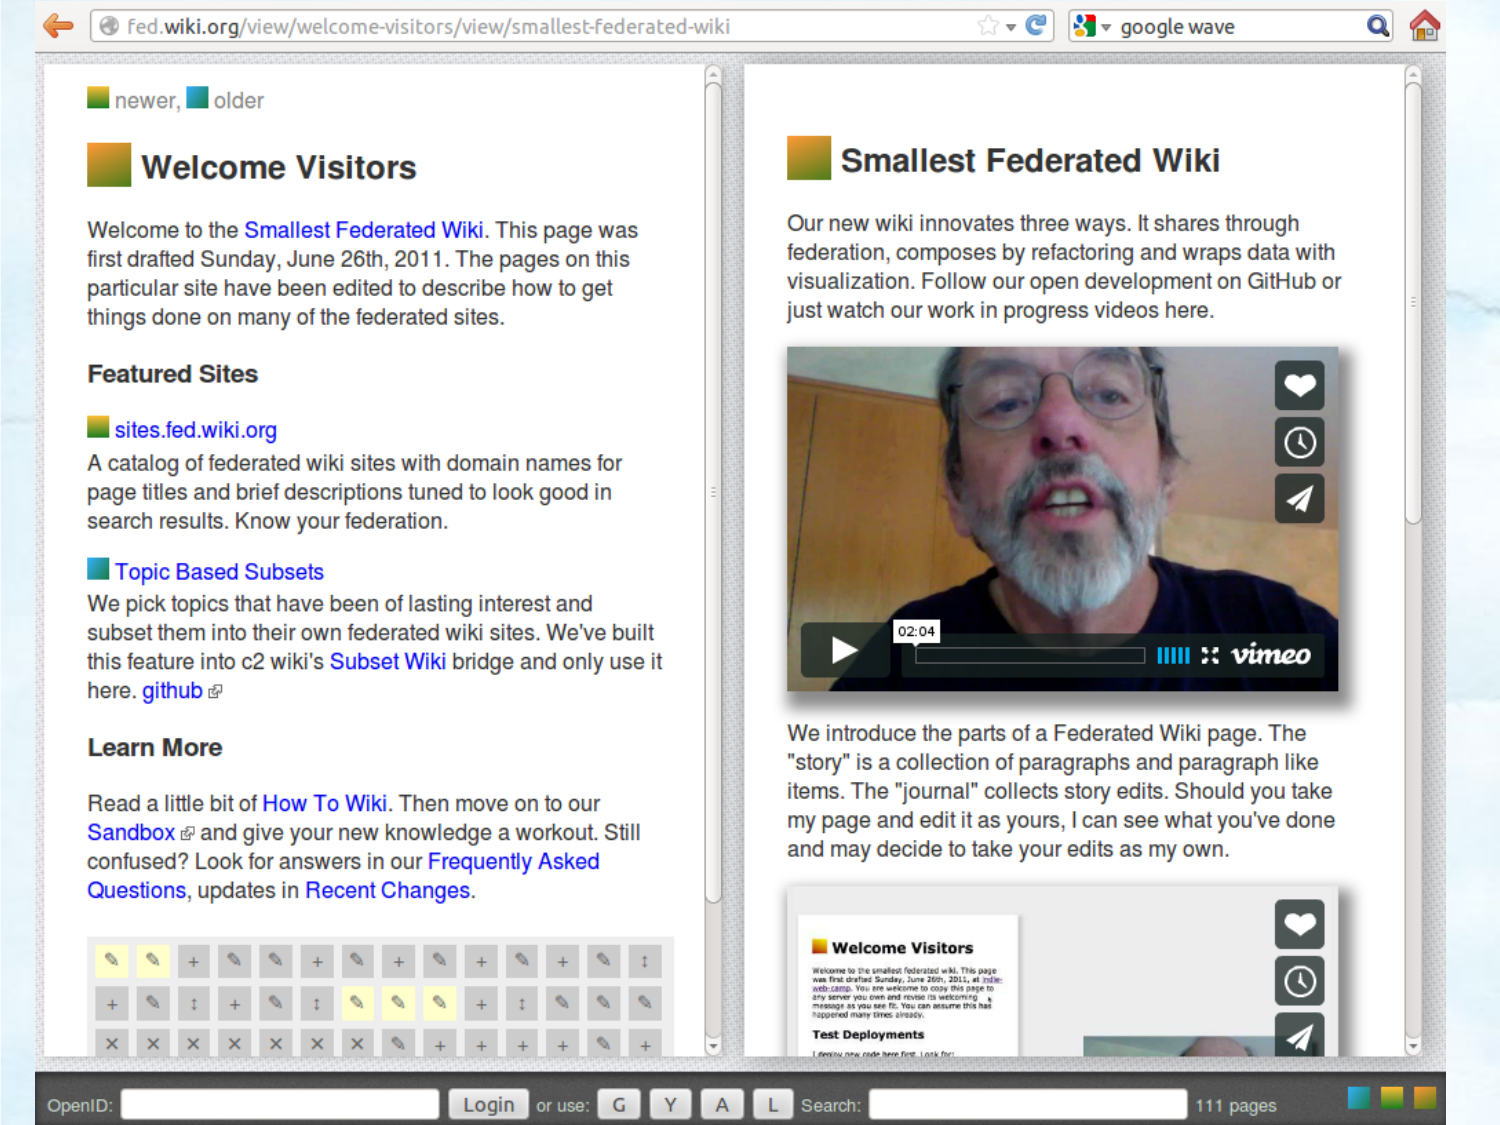

# Federated Wiki
Collaboration on a Pattern Language for Service Systems
January 2014
62